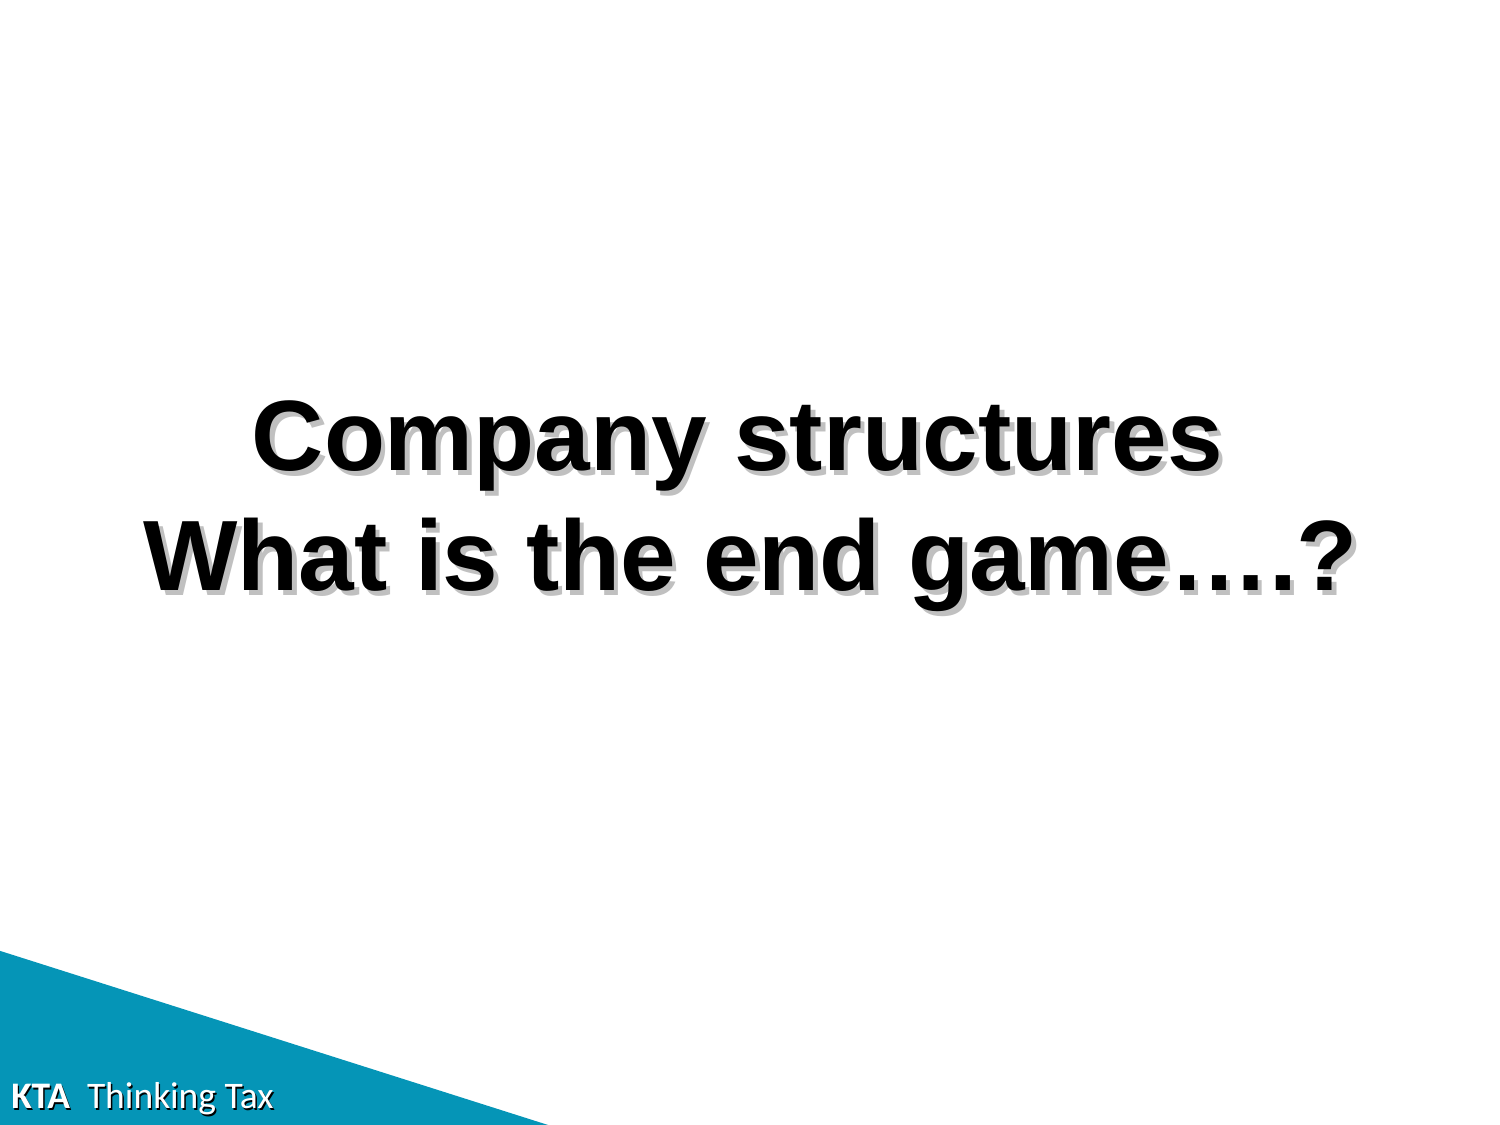

# Company structures What is the end game….?